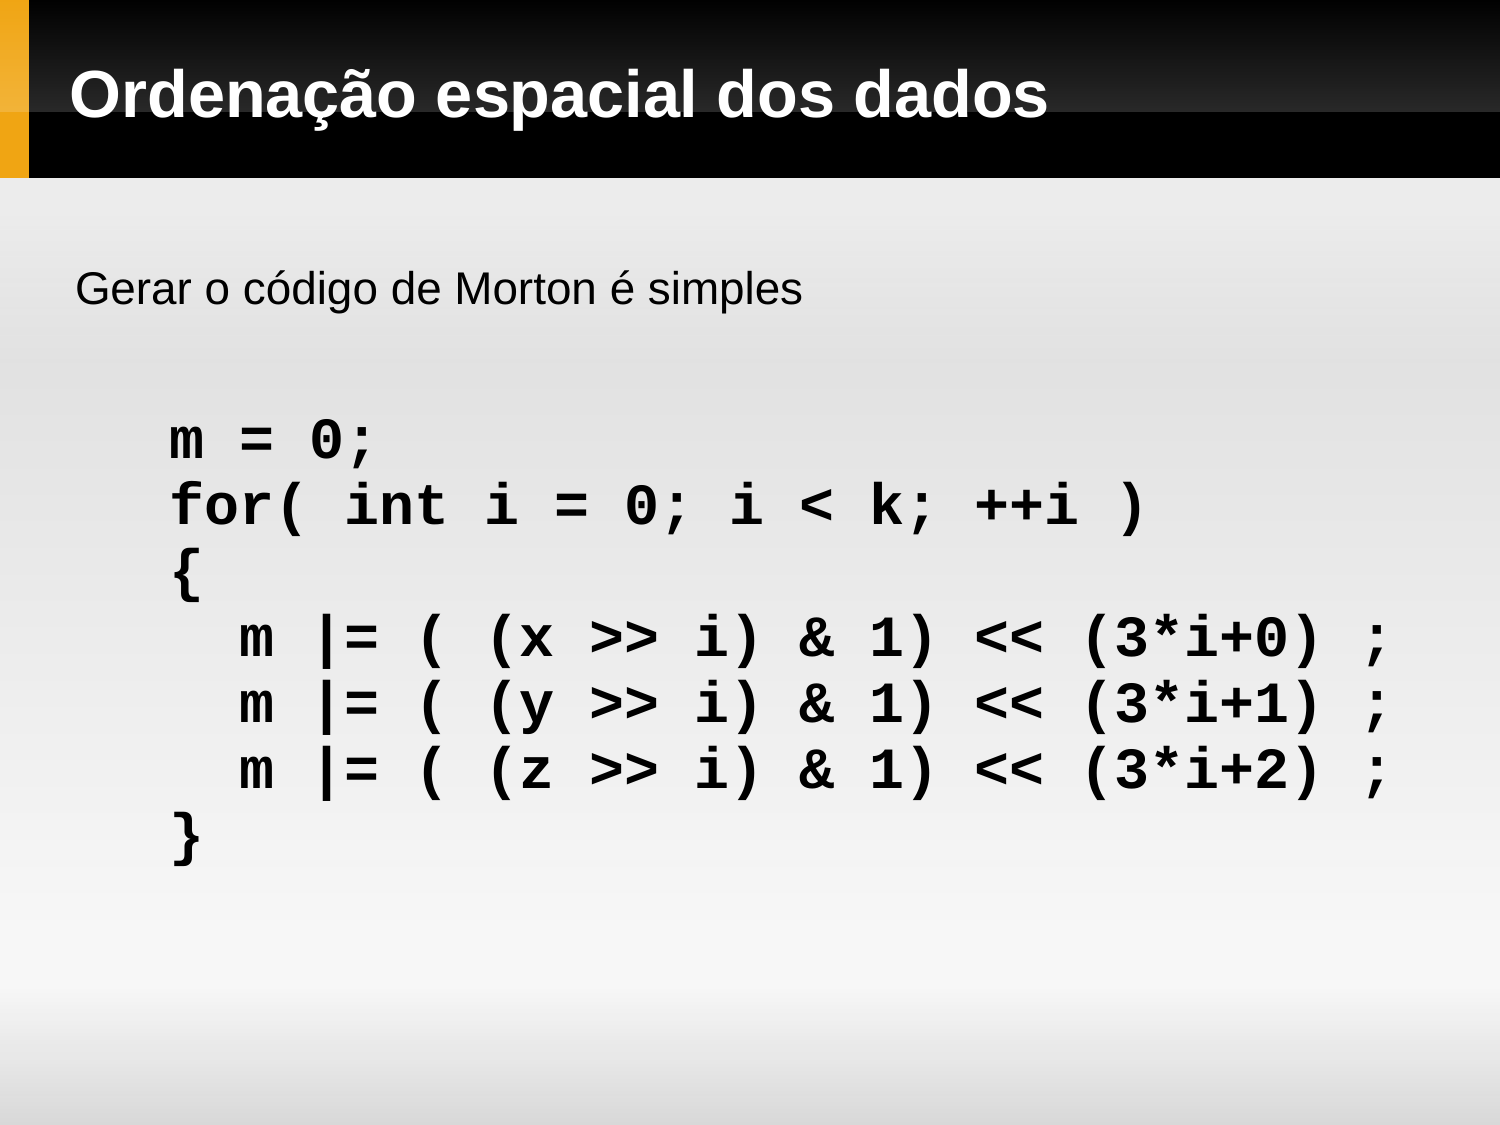

# Ordenação espacial dos dados
Gerar o código de Morton é simples
m = 0;
for( int i = 0; i < k; ++i )
{
 m |= ( (x >> i) & 1) << (3*i+0) ;
 m |= ( (y >> i) & 1) << (3*i+1) ;
 m |= ( (z >> i) & 1) << (3*i+2) ;
}